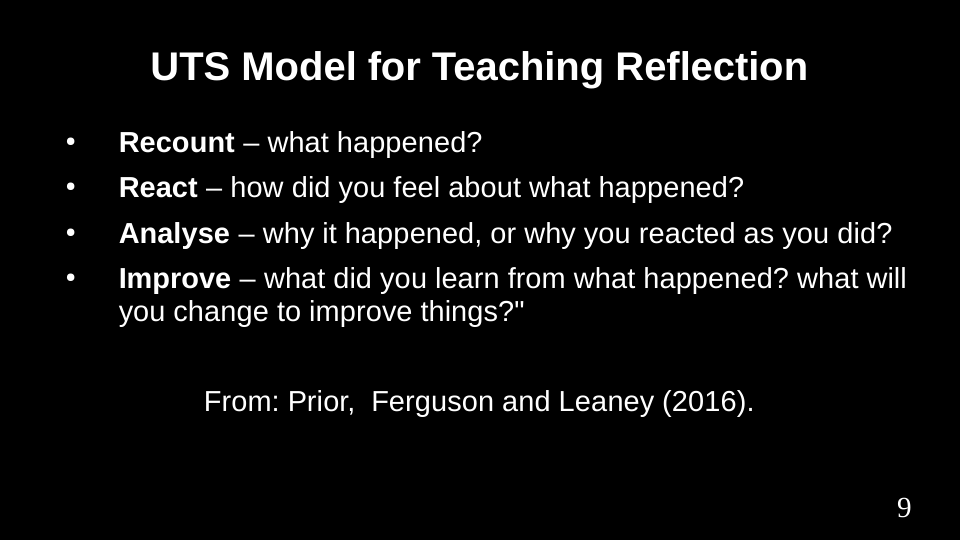

# UTS Model for Teaching Reflection
Recount – what happened?
React – how did you feel about what happened?
Analyse – why it happened, or why you reacted as you did?
Improve – what did you learn from what happened? what will you change to improve things?"
From: Prior, Ferguson and Leaney (2016).
9